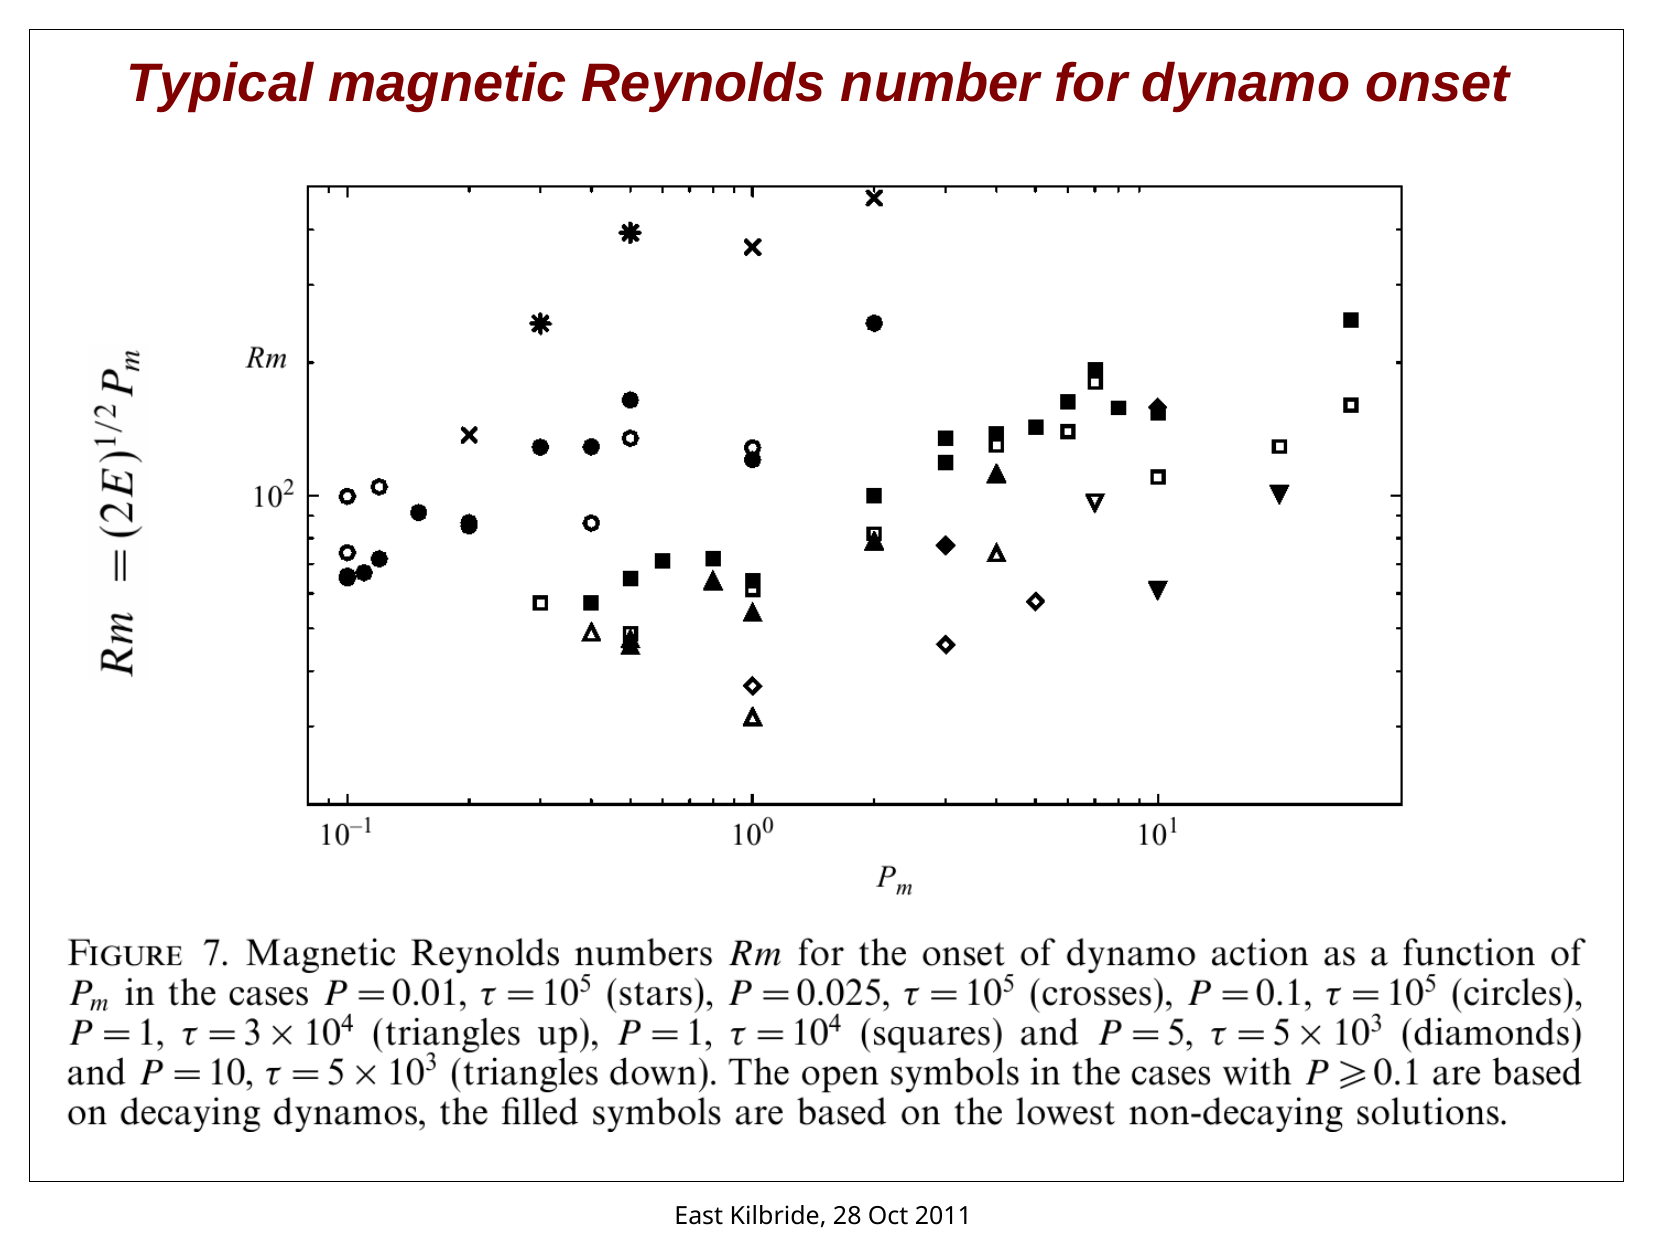

Typical magnetic Reynolds number for dynamo onset
East Kilbride, 28 Oct 2011